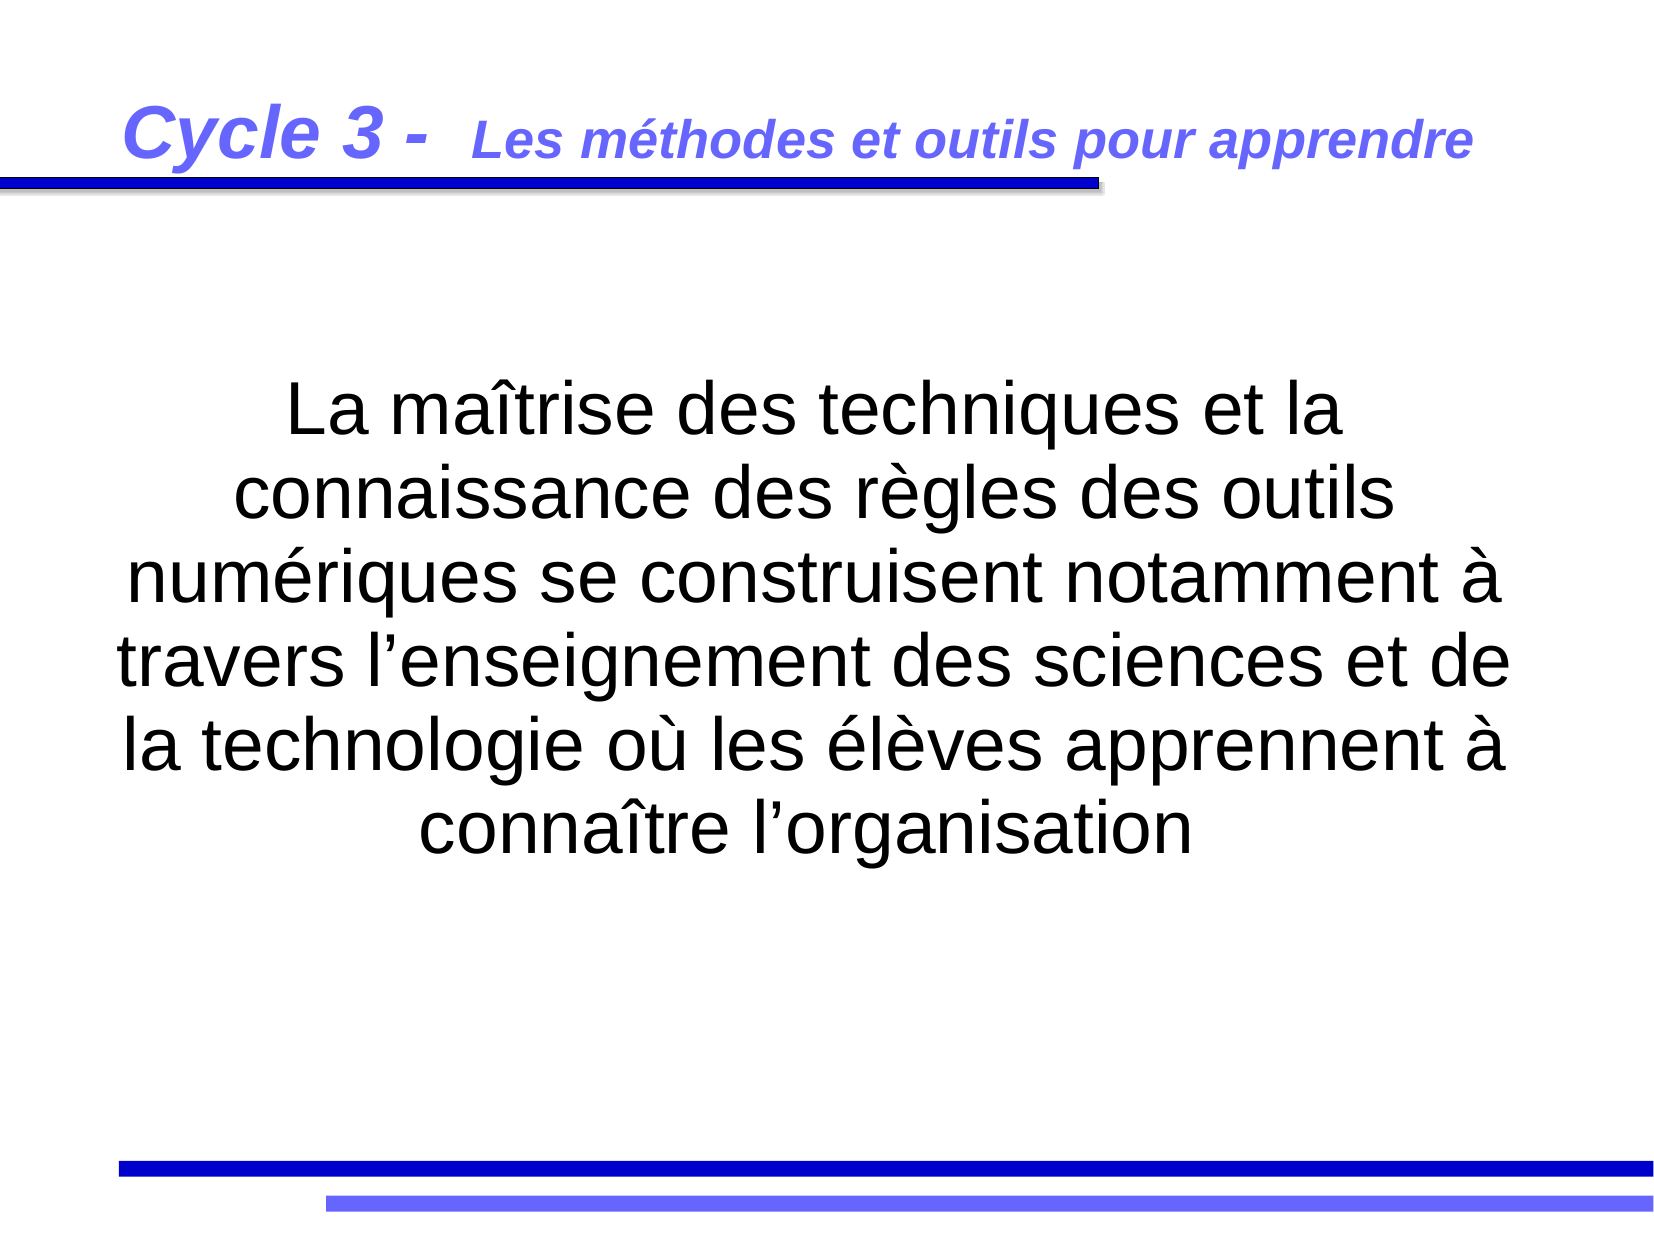

# Cycle 3 - Les méthodes et outils pour apprendre
La maîtrise des techniques et la connaissance des règles des outils numériques se construisent notamment à travers l’enseignement des sciences et de la technologie où les élèves apprennent à connaître l’organisation